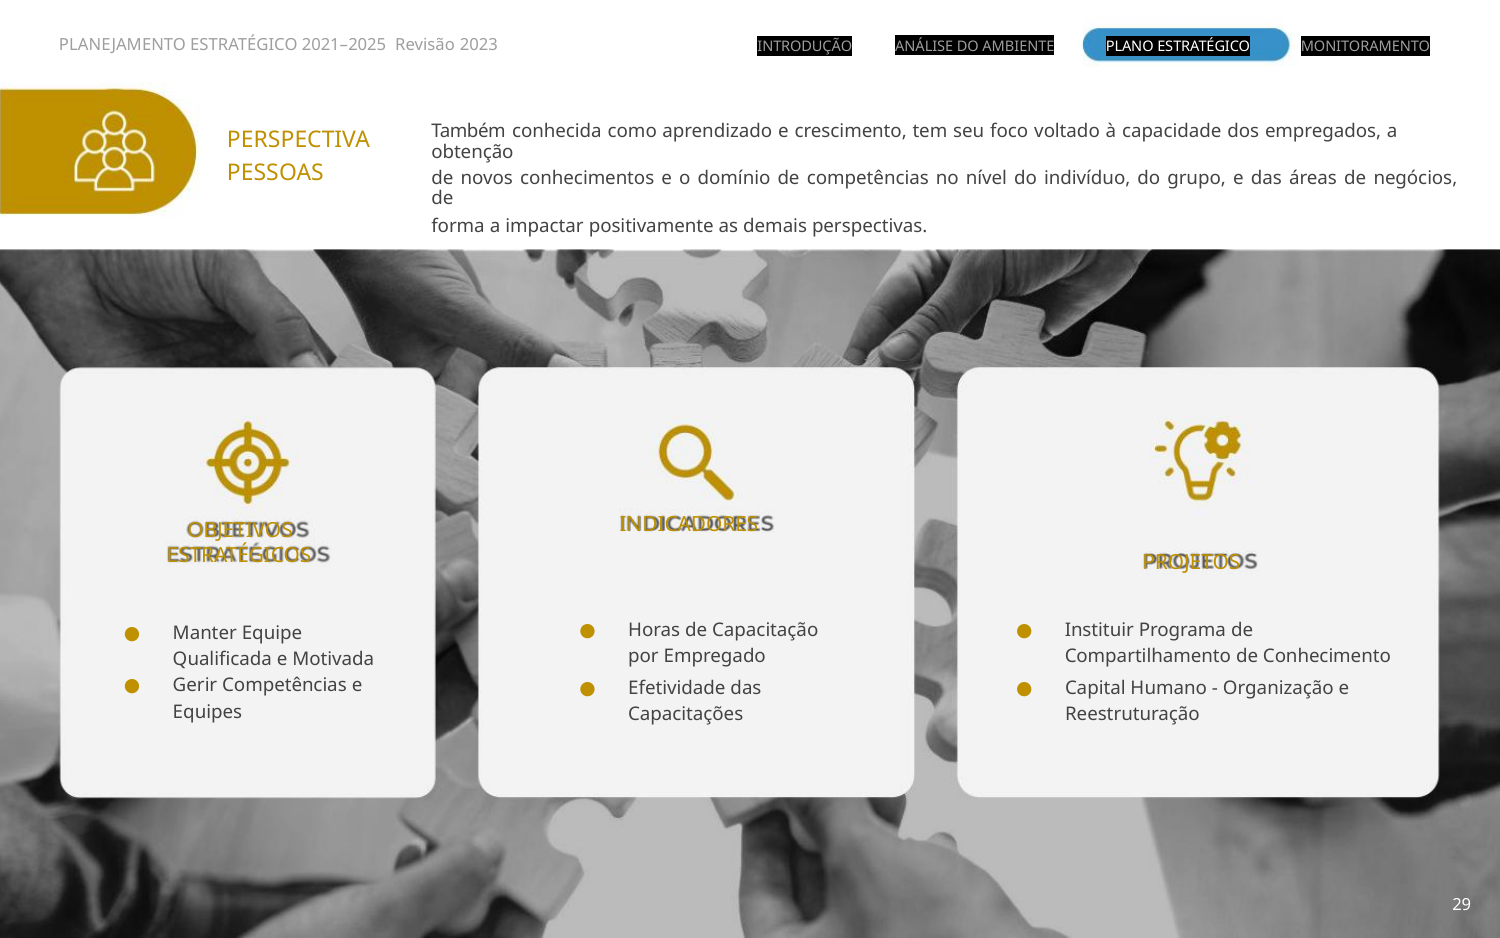

PLANEJAMENTO ESTRATÉGICO 2021–2025 Revisão 2023
ANÁLISE DO AMBIENTE
INTRODUÇÃO
PLANO ESTRATÉGICO
MONITORAMENTO
Também conhecida como aprendizado e crescimento, tem seu foco voltado à capacidade dos empregados, a obtenção
de novos conhecimentos e o domínio de competências no nível do indivíduo, do grupo, e das áreas de negócios, de
forma a impactar positivamente as demais perspectivas.
PERSPECTIVA
PESSOAS
INDICADORES
OBJETIVOS
ESTRATÉGICOS
PROJETOS
●
●
Horas de Capacitação
por Empregado
●
●
Instituir Programa de
●
●
Manter Equipe
Compartilhamento de Conhecimento
Qualificada e Motivada
Gerir Competências e
Equipes
Efetividade das
Capacitações
Capital Humano - Organização e
Reestruturação
29